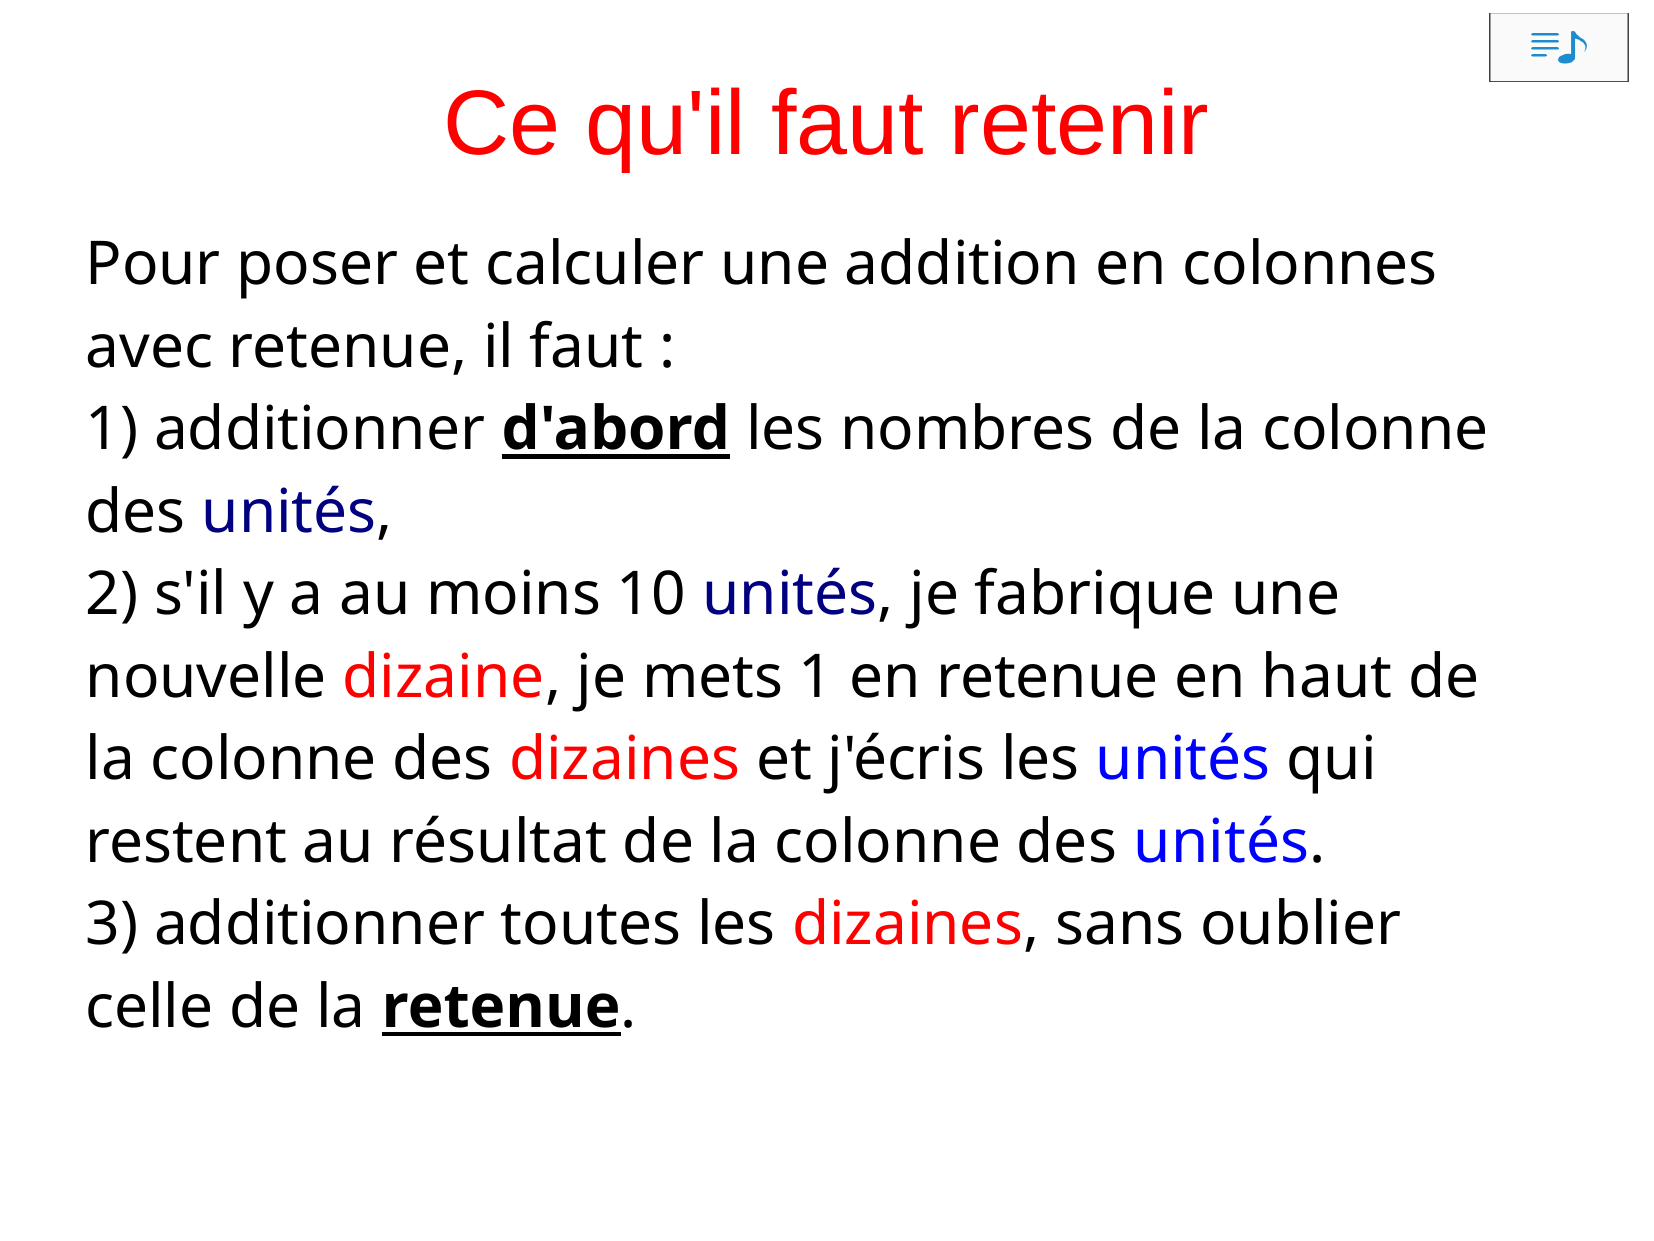

# Ce qu'il faut retenir
Pour poser et calculer une addition en colonnes avec retenue, il faut :
1) additionner d'abord les nombres de la colonne des unités,
2) s'il y a au moins 10 unités, je fabrique une nouvelle dizaine, je mets 1 en retenue en haut de la colonne des dizaines et j'écris les unités qui restent au résultat de la colonne des unités.
3) additionner toutes les dizaines, sans oublier celle de la retenue.